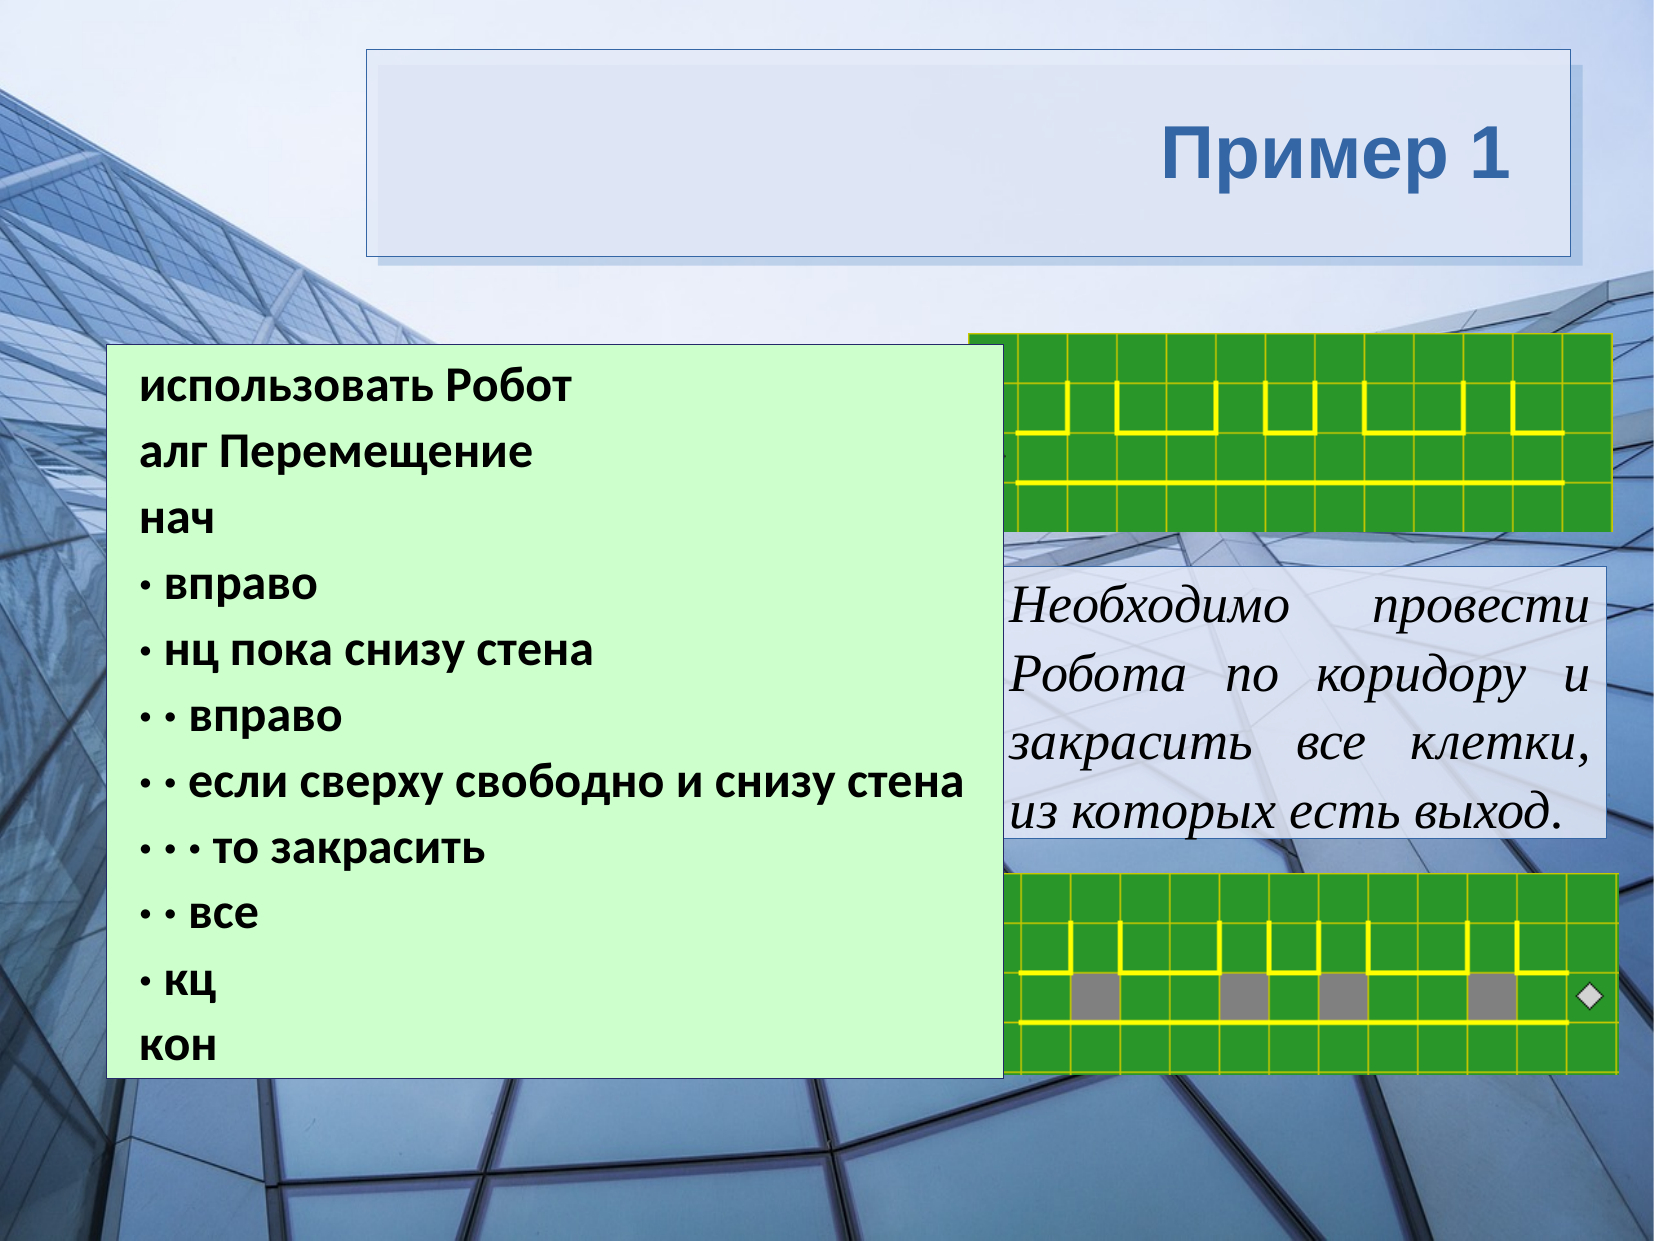

# Пример 1
использовать Робот
алг Перемещение
нач
· вправо
· нц пока снизу стена
· · вправо
· · если сверху свободно
· · · то закрасить
· · все
· кц
кон
использовать Робот
алг Перемещение
нач
· вправо
· нц пока снизу стена
· · вправо
· · если сверху свободно и снизу стена
· · · то закрасить
· · все
· кц
кон
Необходимо провести Робота по коридору и закрасить все клетки, из которых есть выход.